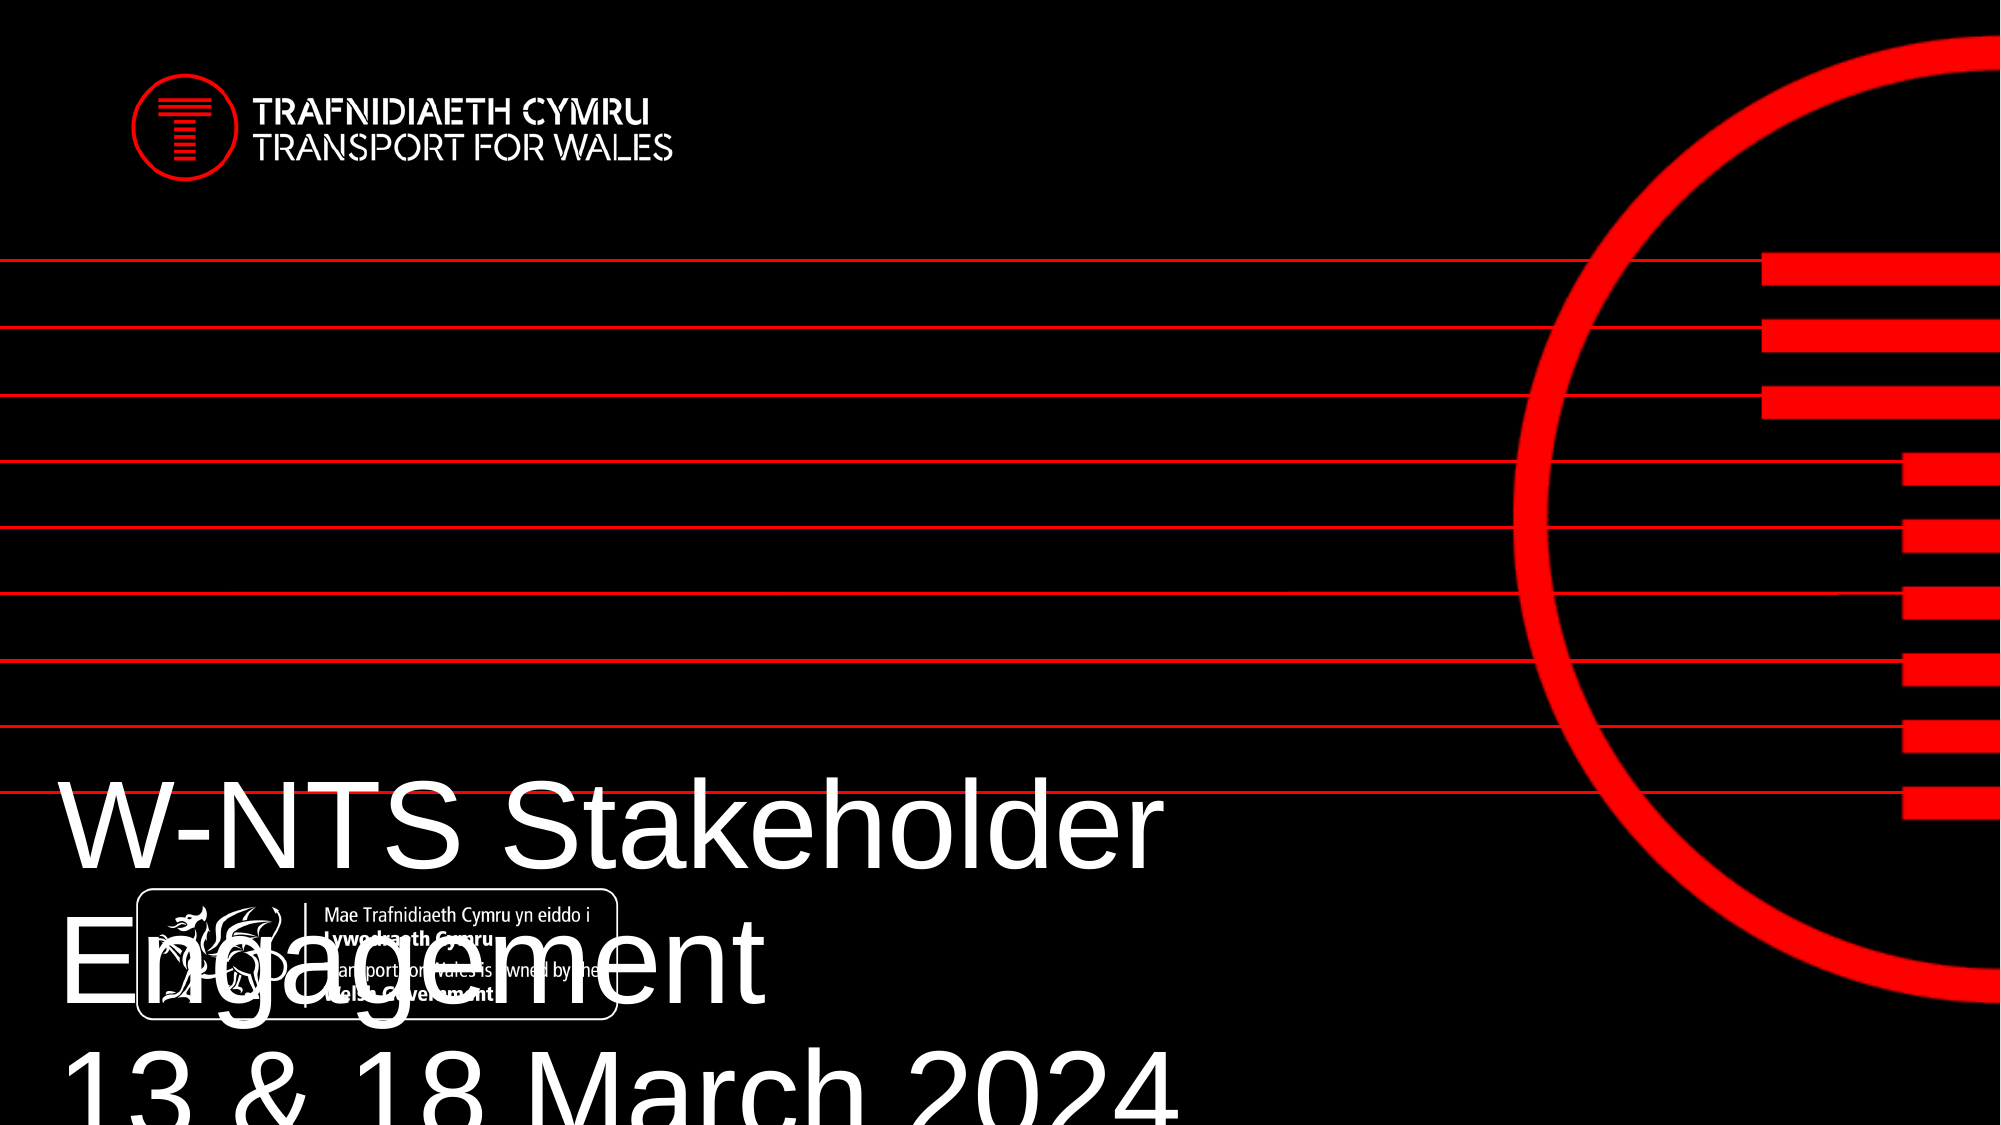

# W-NTS Stakeholder Engagement 13 & 18 March 2024